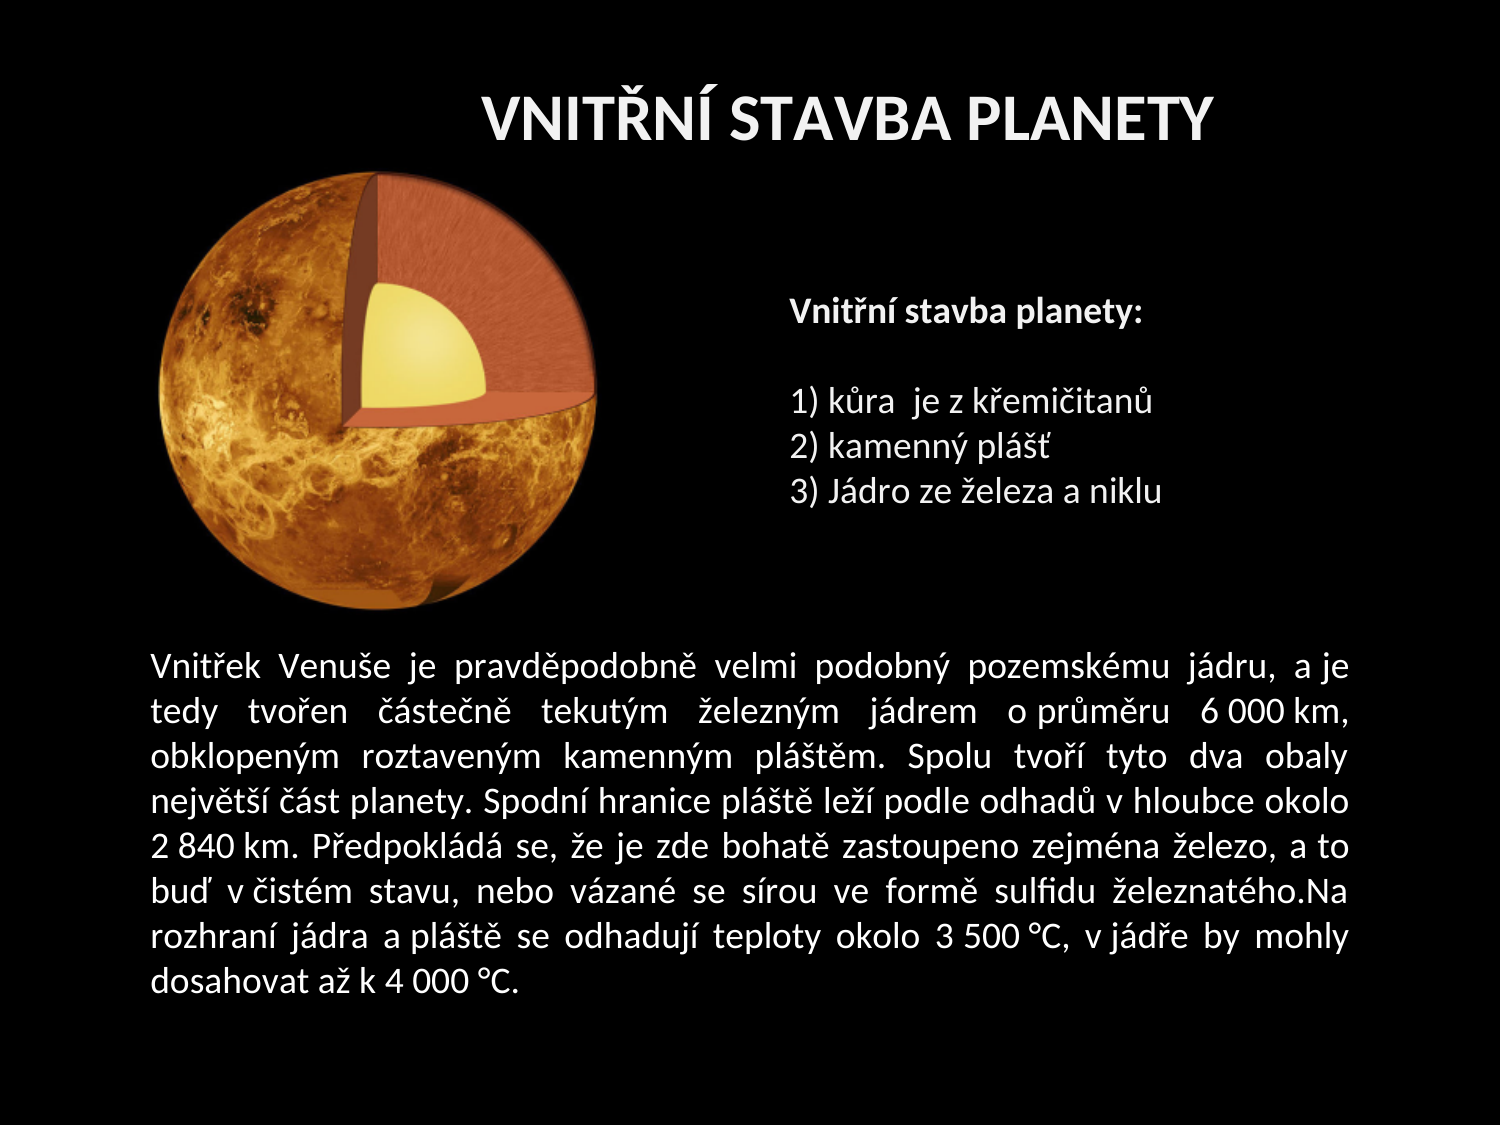

VNITŘNÍ STAVBA PLANETY
Vnitřní stavba planety:
 kůra je z křemičitanů
 kamenný plášť
 Jádro ze železa a niklu
Vnitřek Venuše je pravděpodobně velmi podobný pozemskému jádru, a je tedy tvořen částečně tekutým železným jádrem o průměru 6 000 km, obklopeným roztaveným kamenným pláštěm. Spolu tvoří tyto dva obaly největší část planety. Spodní hranice pláště leží podle odhadů v hloubce okolo 2 840 km. Předpokládá se, že je zde bohatě zastoupeno zejména železo, a to buď v čistém stavu, nebo vázané se sírou ve formě sulfidu železnatého.Na rozhraní jádra a pláště se odhadují teploty okolo 3 500 °C, v jádře by mohly dosahovat až k 4 000 °C.